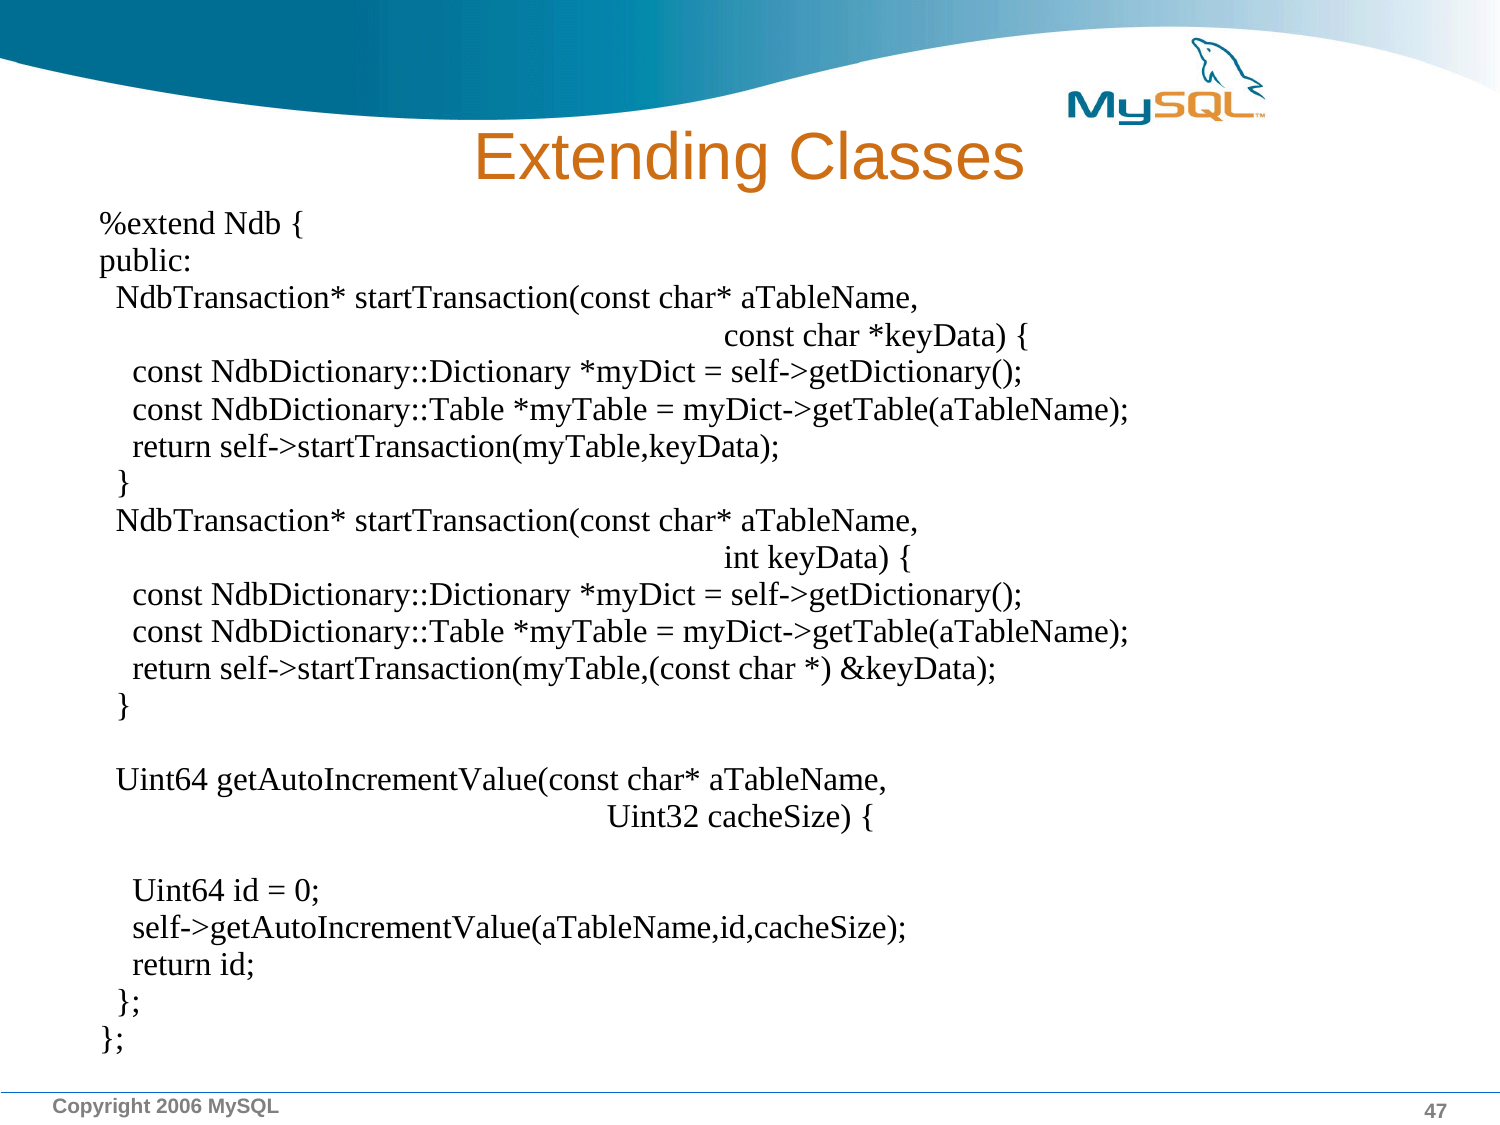

# Extending Classes
%extend Ndb {
public:
 NdbTransaction* startTransaction(const char* aTableName,
				 const char *keyData) {
 const NdbDictionary::Dictionary *myDict = self->getDictionary();
 const NdbDictionary::Table *myTable = myDict->getTable(aTableName);
 return self->startTransaction(myTable,keyData);
 }
 NdbTransaction* startTransaction(const char* aTableName,
				 int keyData) {
 const NdbDictionary::Dictionary *myDict = self->getDictionary();
 const NdbDictionary::Table *myTable = myDict->getTable(aTableName);
 return self->startTransaction(myTable,(const char *) &keyData);
 }
 Uint64 getAutoIncrementValue(const char* aTableName,
			 Uint32 cacheSize) {
 Uint64 id = 0;
 self->getAutoIncrementValue(aTableName,id,cacheSize);
 return id;
 };
};